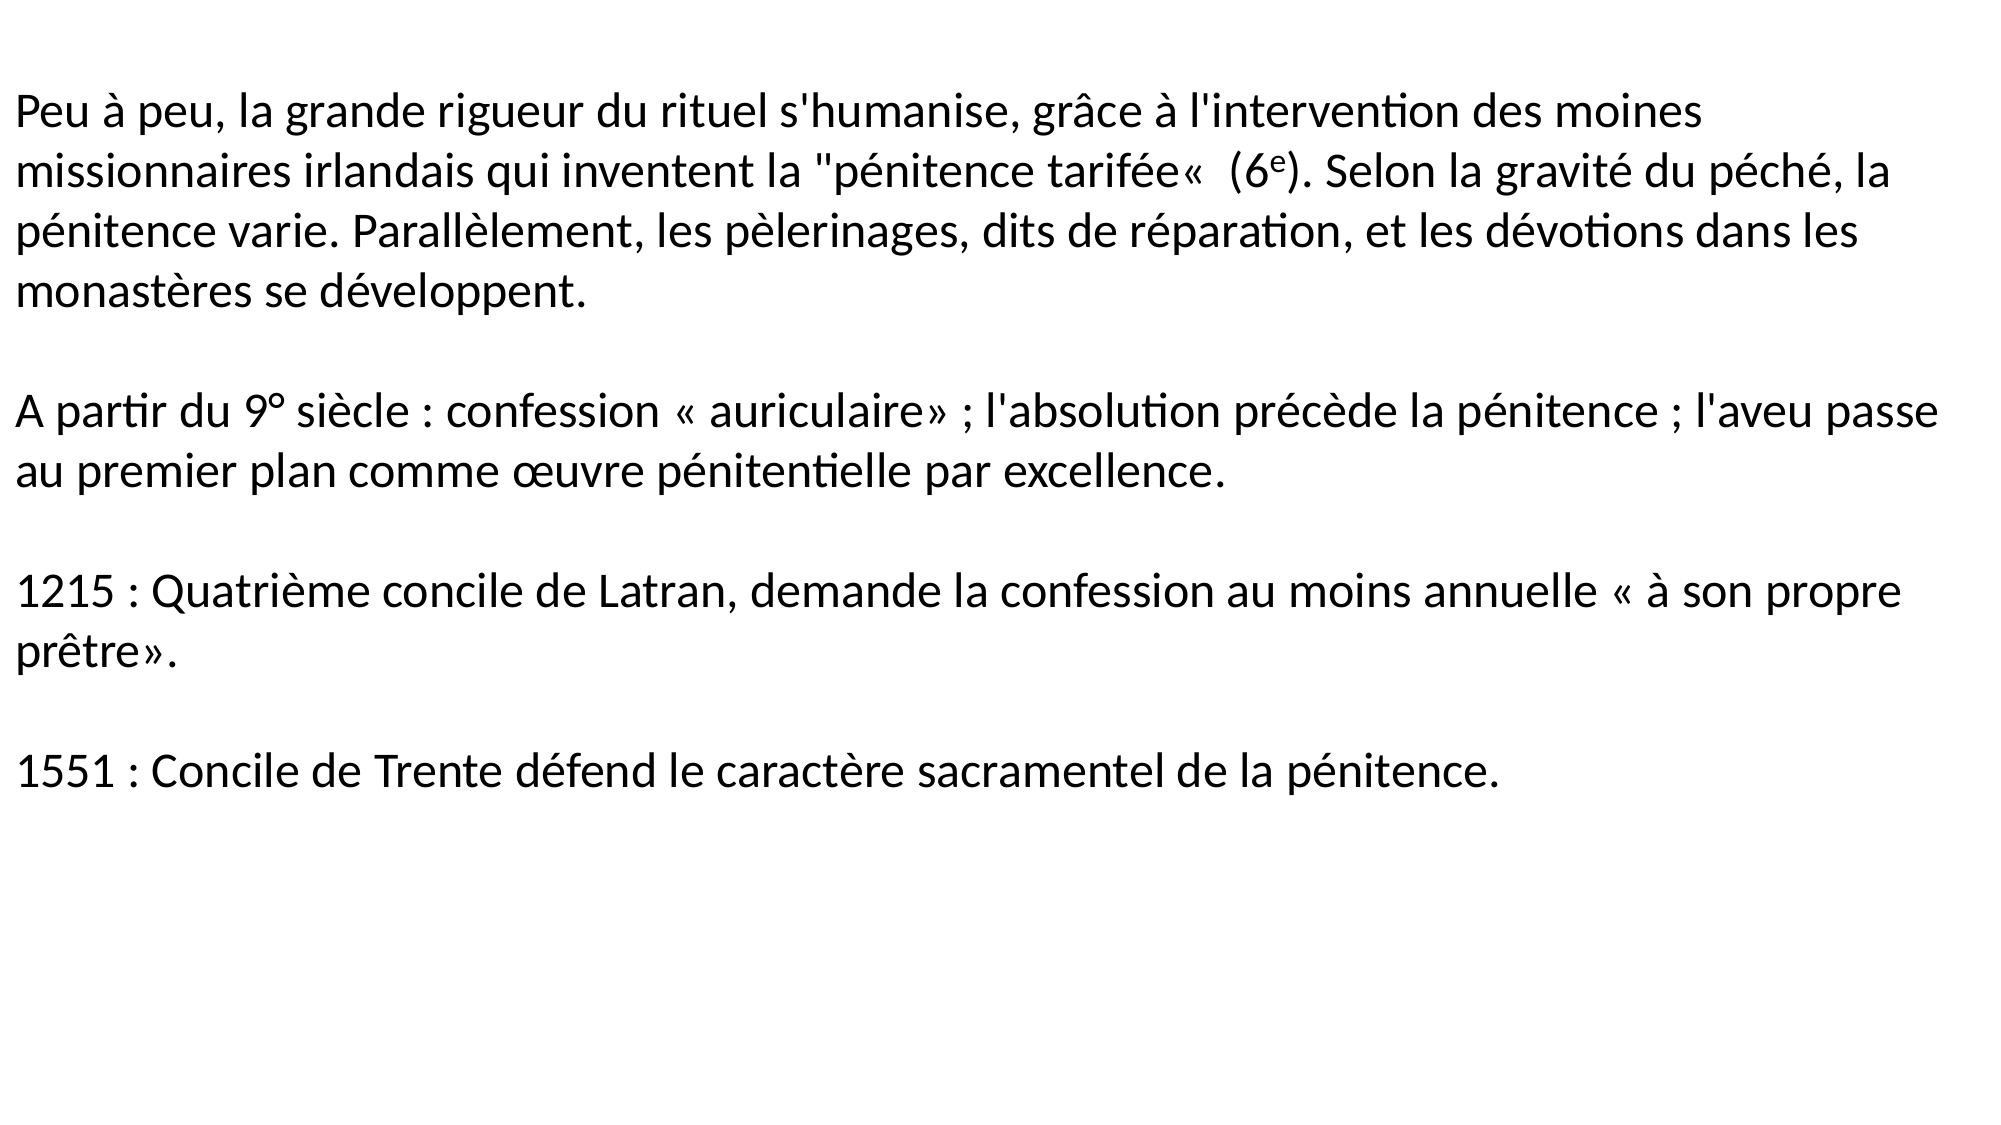

Peu à peu, la grande rigueur du rituel s'humanise, grâce à l'intervention des moines missionnaires irlandais qui inventent la "pénitence tarifée«  (6e). Selon la gravité du péché, la pénitence varie. Parallèlement, les pèlerinages, dits de réparation, et les dévotions dans les monastères se développent.
A partir du 9° siècle : confession « auriculaire» ; l'absolution précède la pénitence ; l'aveu passe au premier plan comme œuvre pénitentielle par excellence.
1215 : Quatrième concile de Latran, demande la confession au moins annuelle « à son propre prêtre».
1551 : Concile de Trente défend le caractère sacramentel de la pénitence.